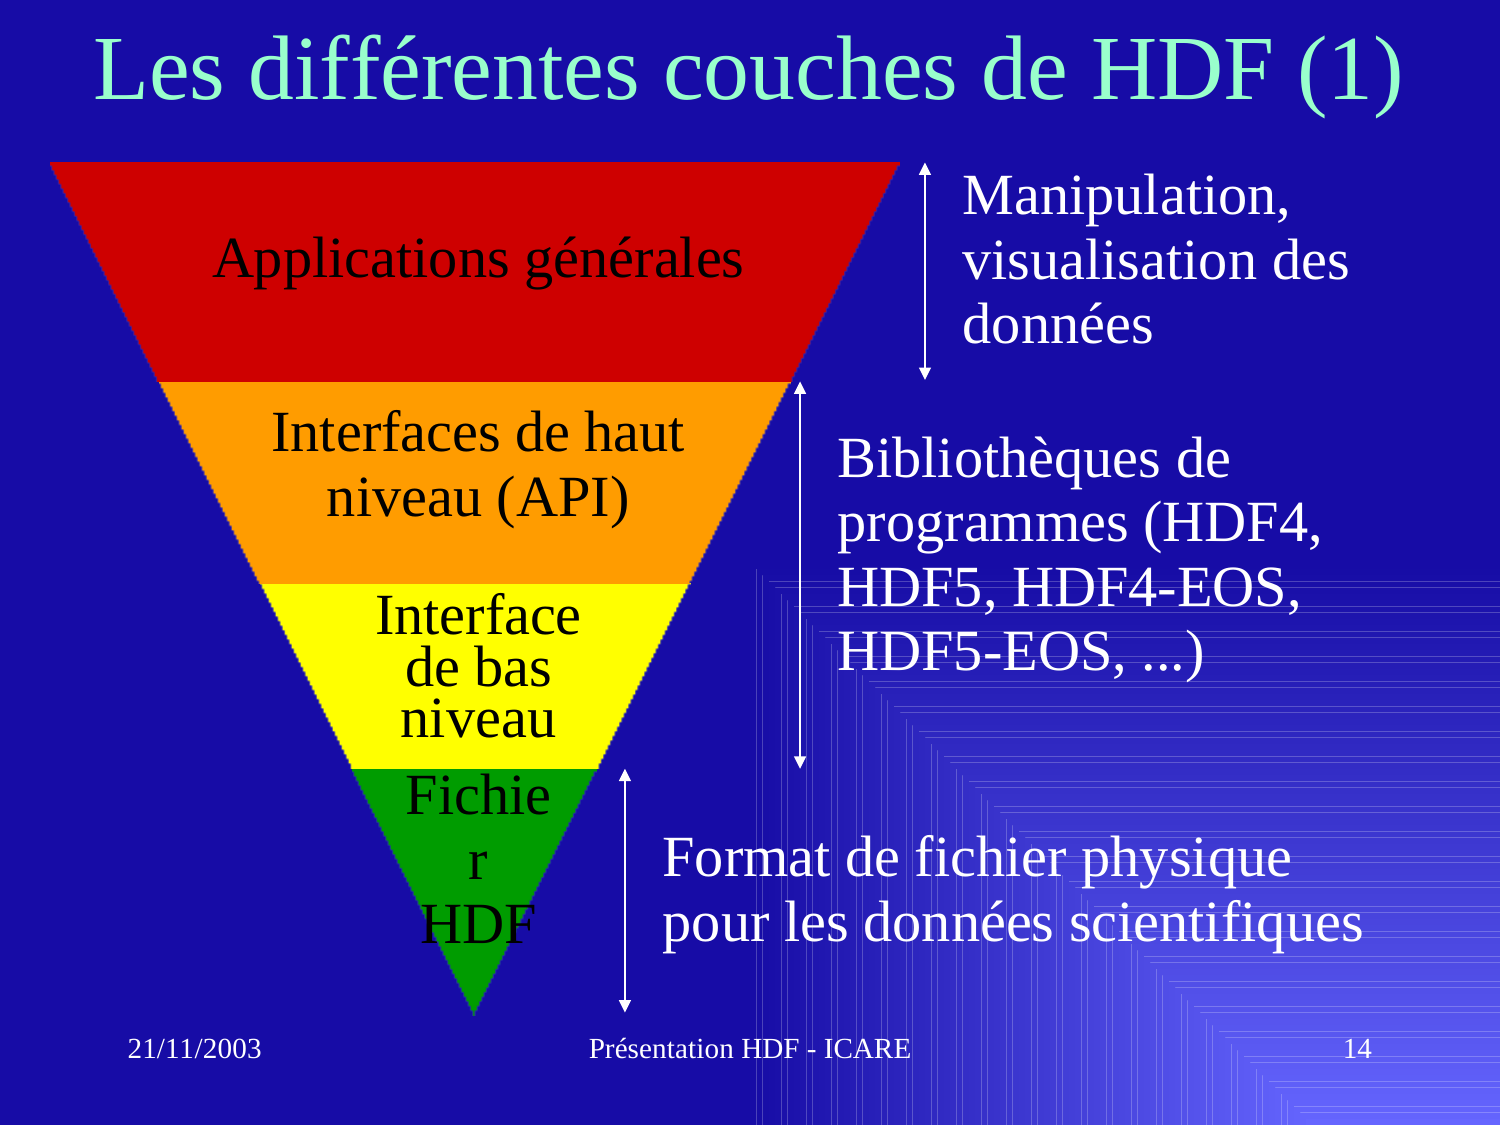

# Les différentes couches de HDF (1)
Manipulation, visualisation des données
Applications générales
Bibliothèques de programmes (HDF4, HDF5, HDF4-EOS, HDF5-EOS, ...)
Interfaces de haut
niveau (API)
Interface
de bas
niveau
Fichier
HDF
Format de fichier physique pour les données scientifiques
21/11/2003
Présentation HDF - ICARE
14